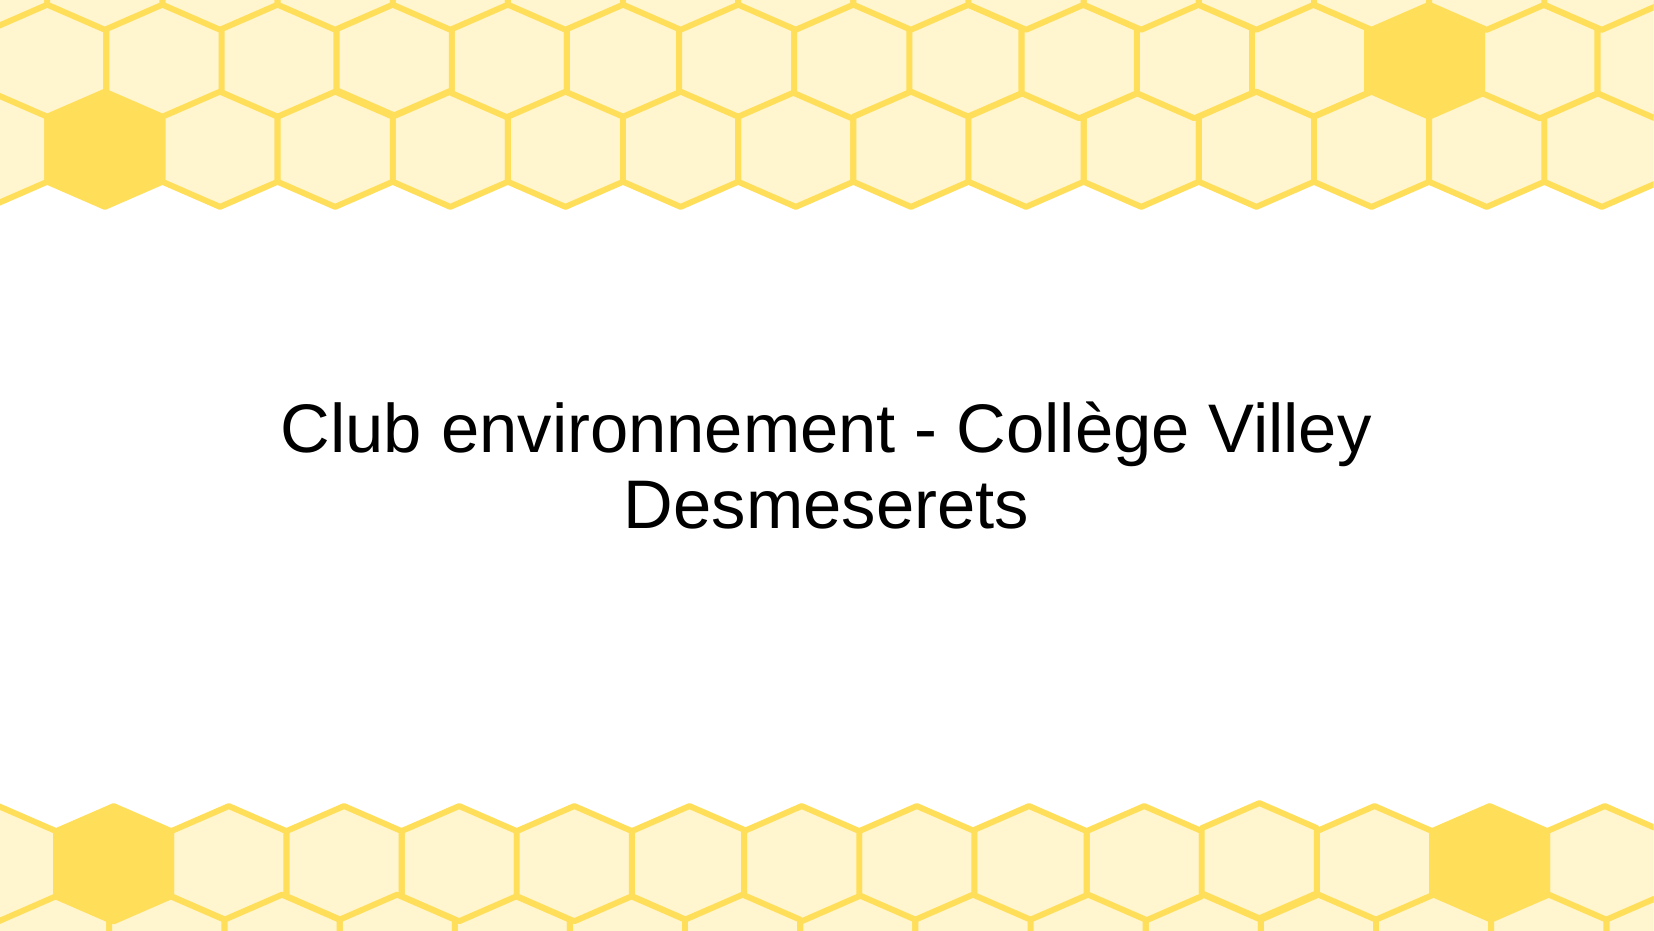

# Club environnement - Collège Villey Desmeserets